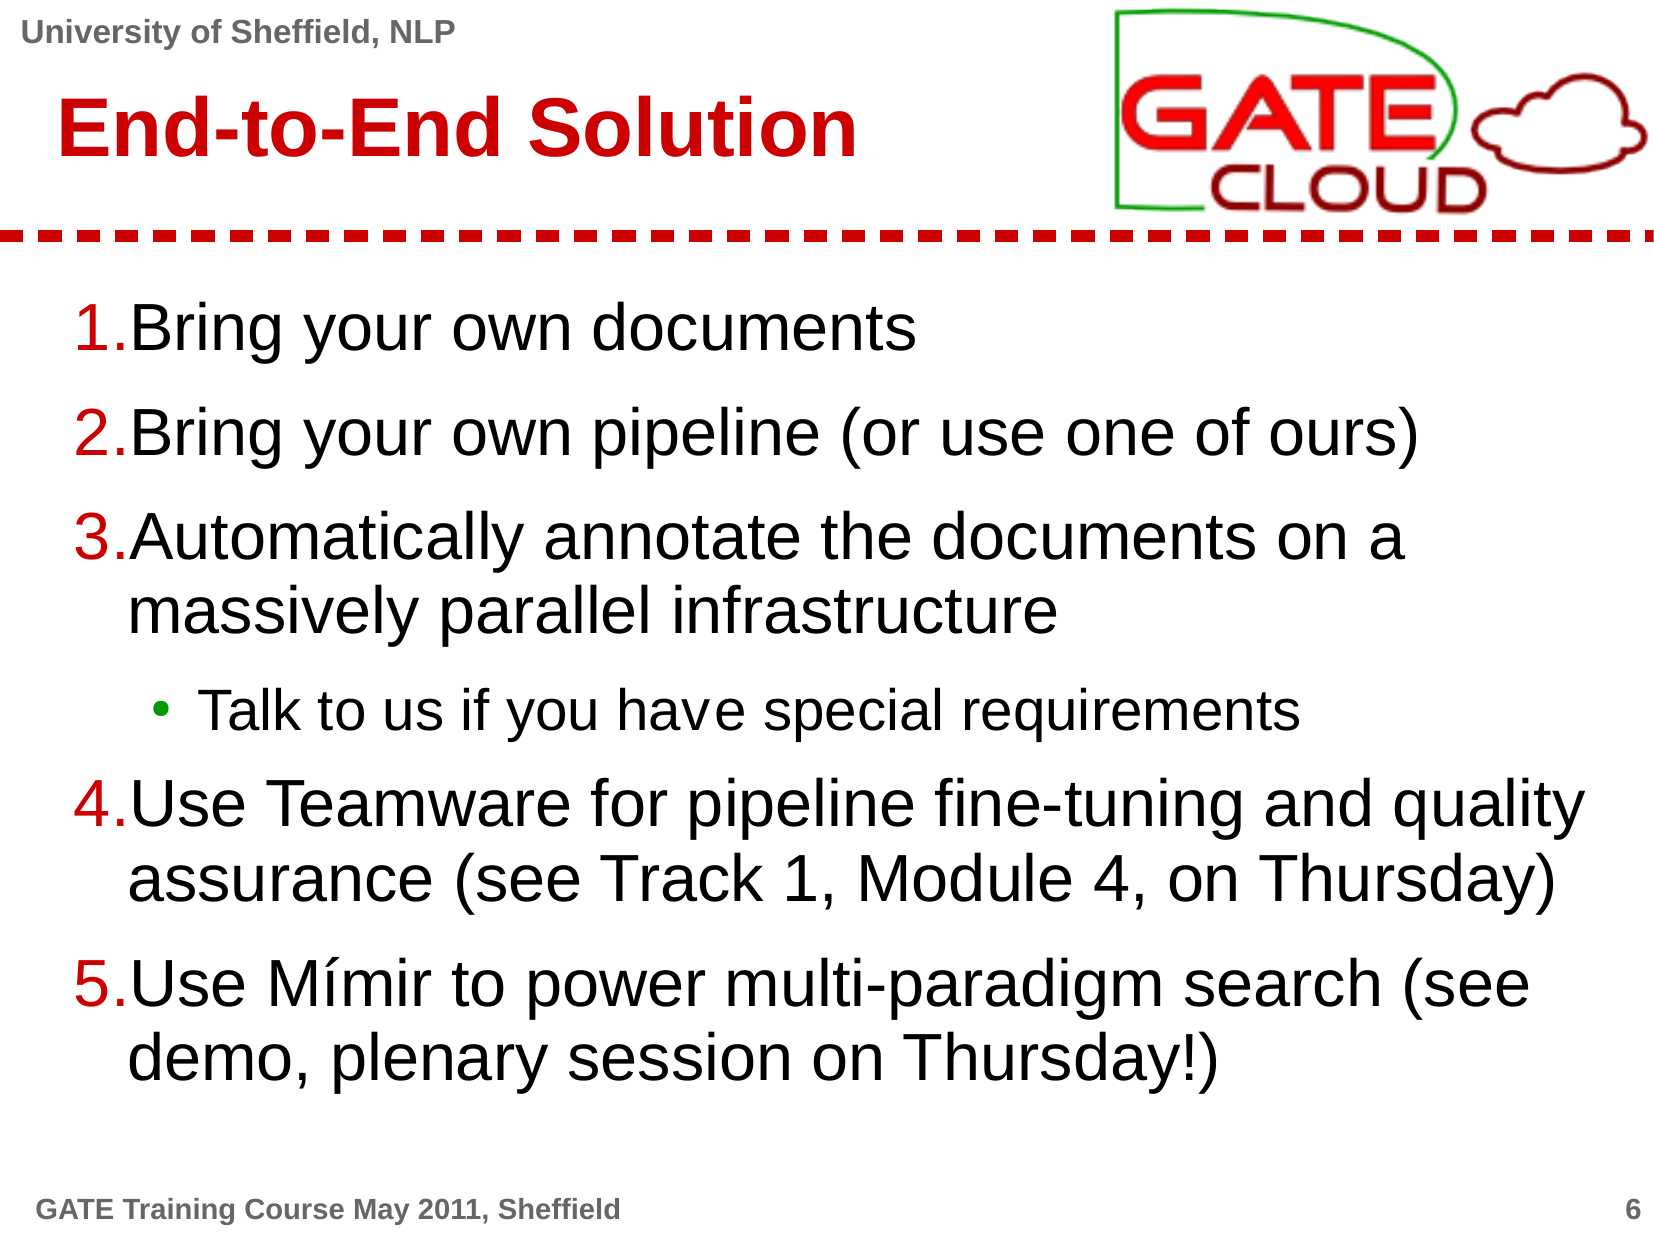

# End-to-End Solution
Bring your own documents
Bring your own pipeline (or use one of ours)
Automatically annotate the documents on a massively parallel infrastructure
Talk to us if you hav	e special requirements
Use Teamware for pipeline fine-tuning and quality assurance (see Track 1, Module 4, on Thursday)
Use Mímir to power multi-paradigm search (see demo, plenary session on Thursday!)
GATE Training Course May 2011, Sheffield
6